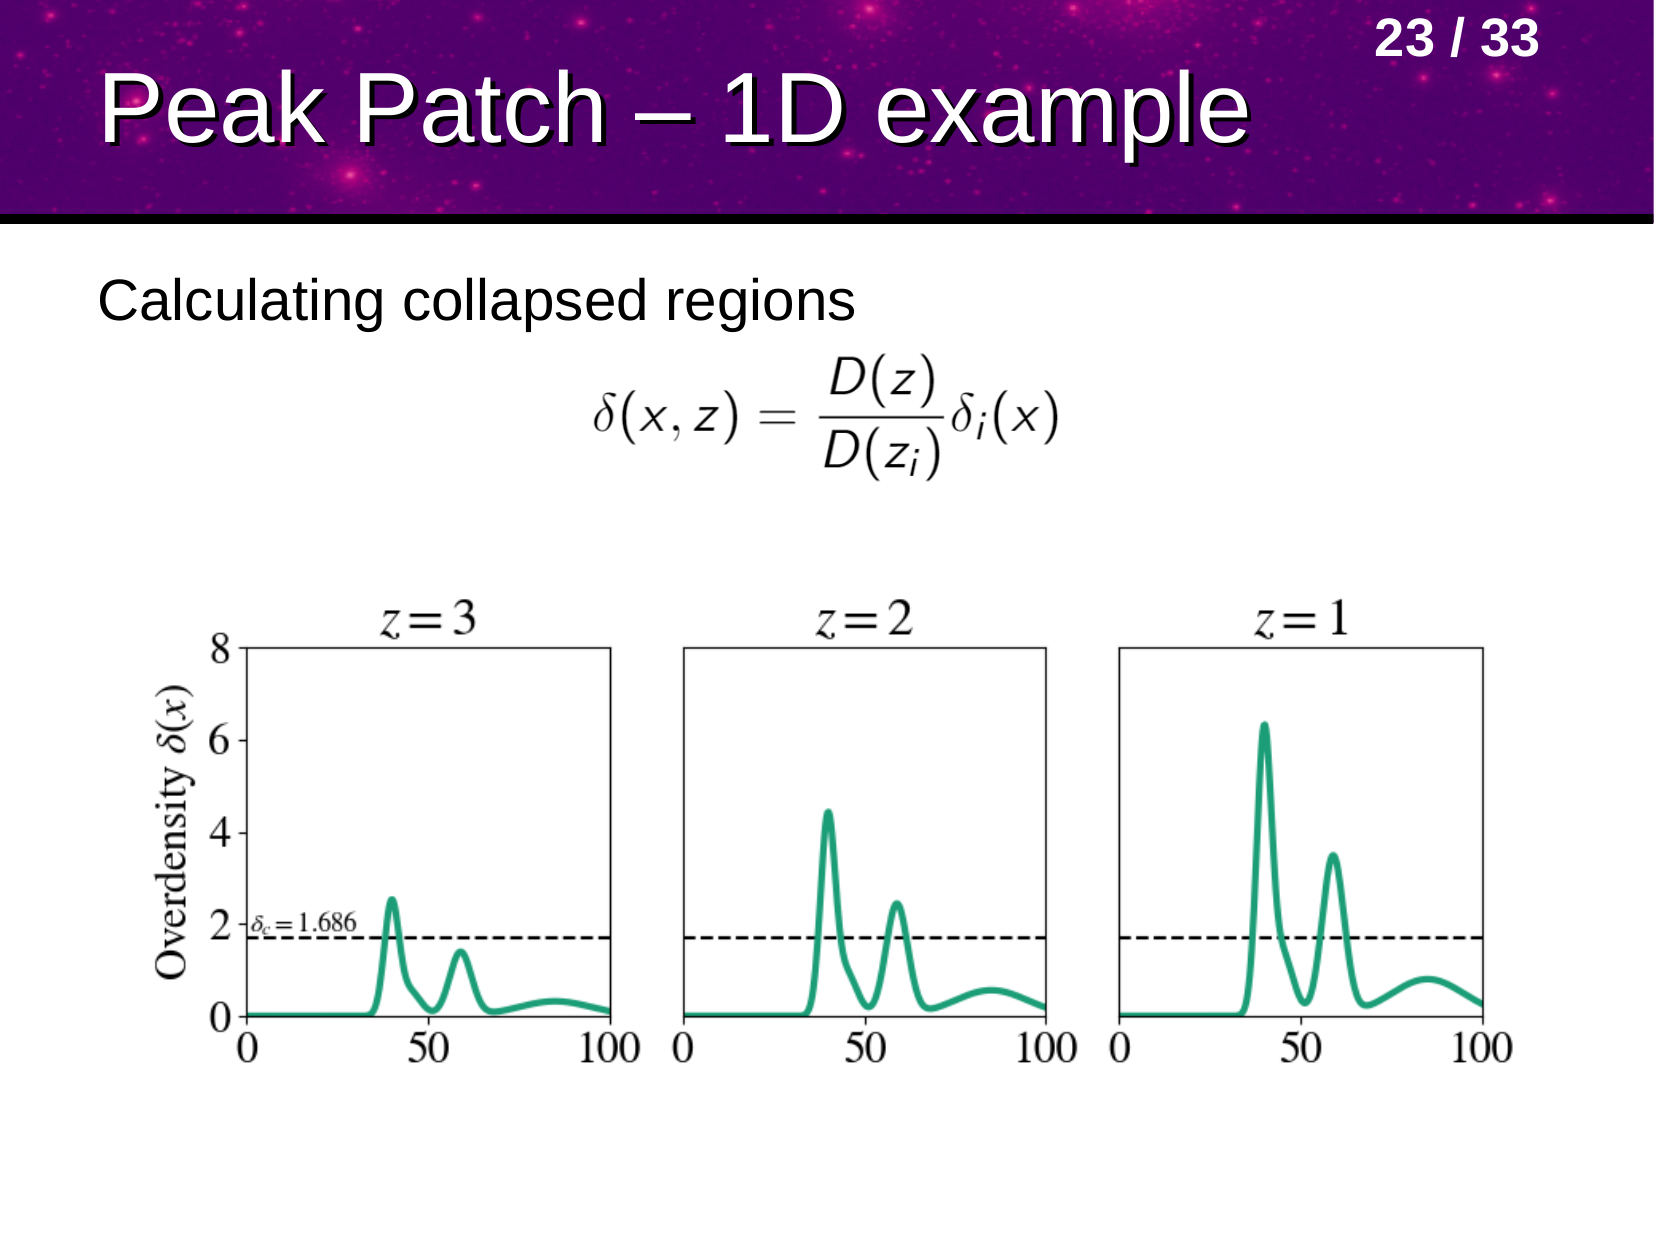

Peak Patch – 1D example
Calculating collapsed regions